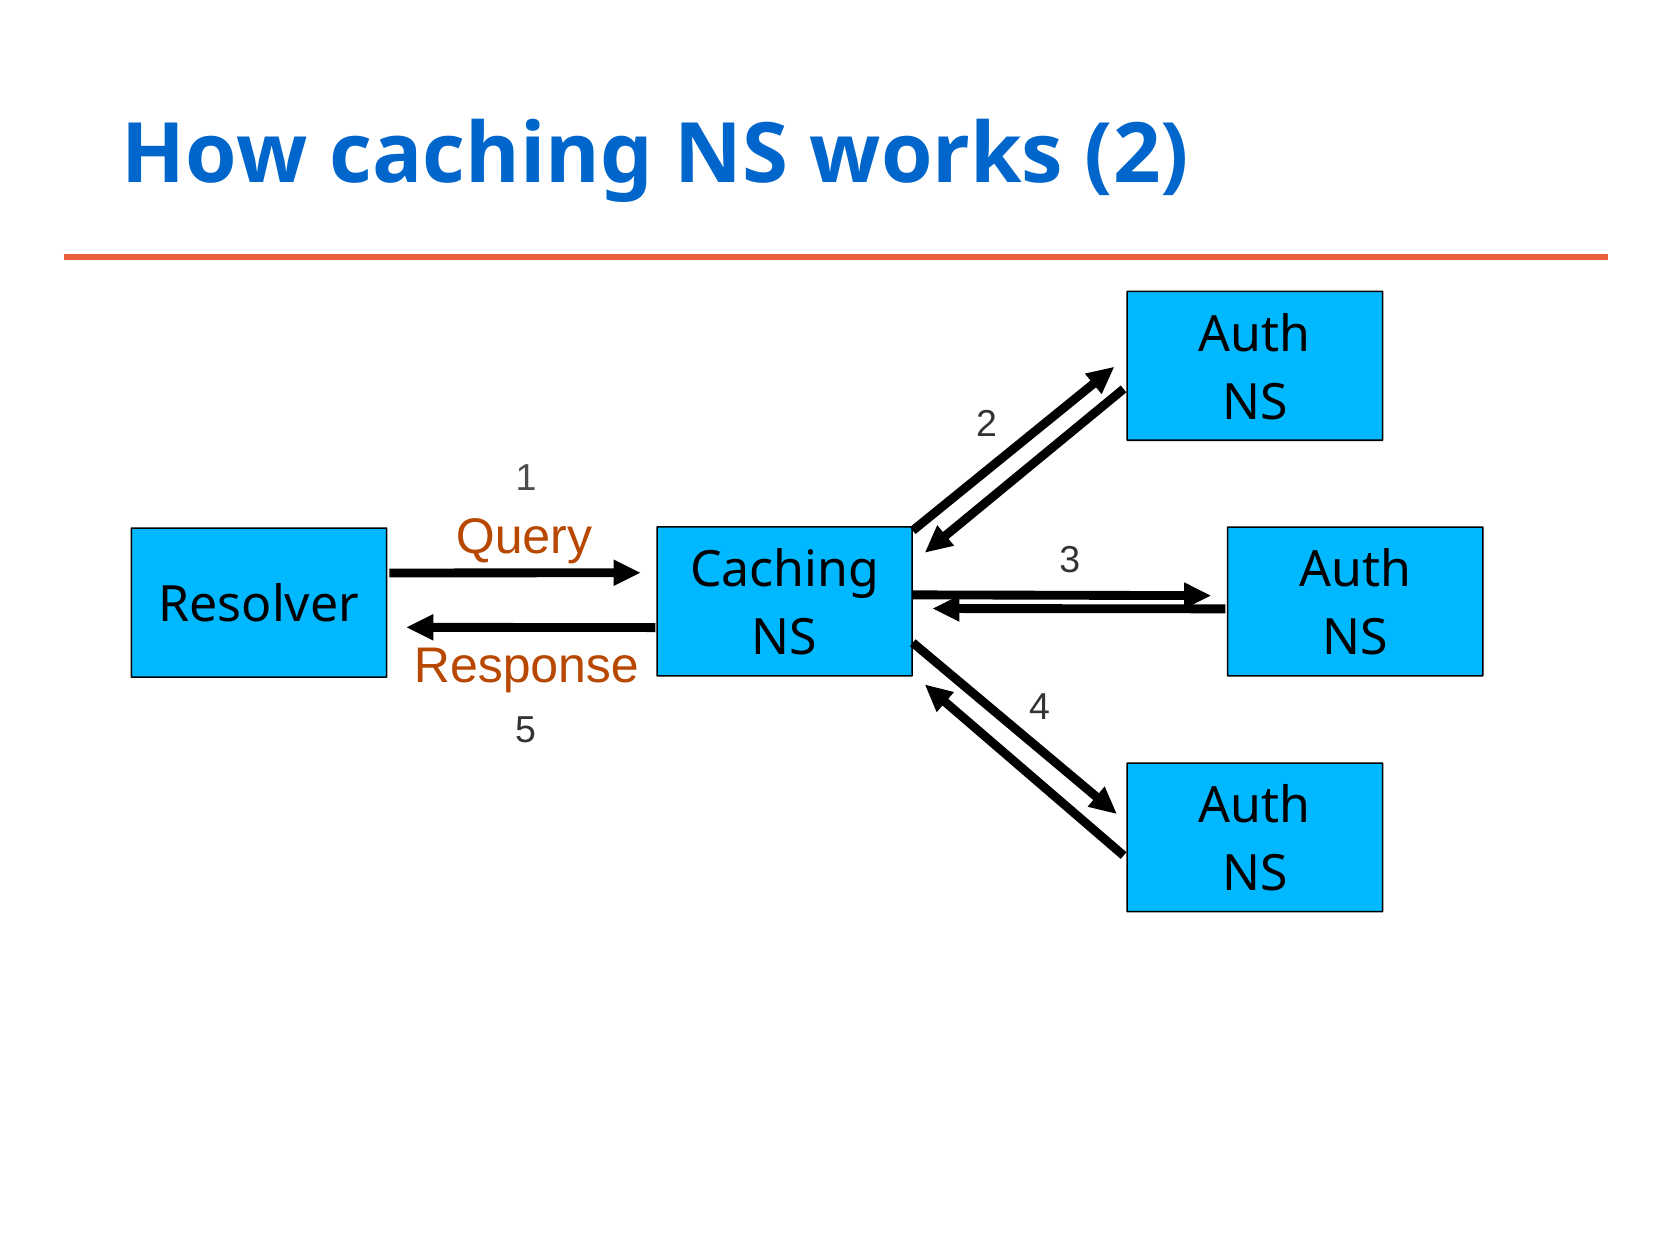

# How caching NS works (2)
Auth
NS
2
1
Query
Caching
NS
Auth
NS
3
Resolver
Response
5
4
Auth
NS